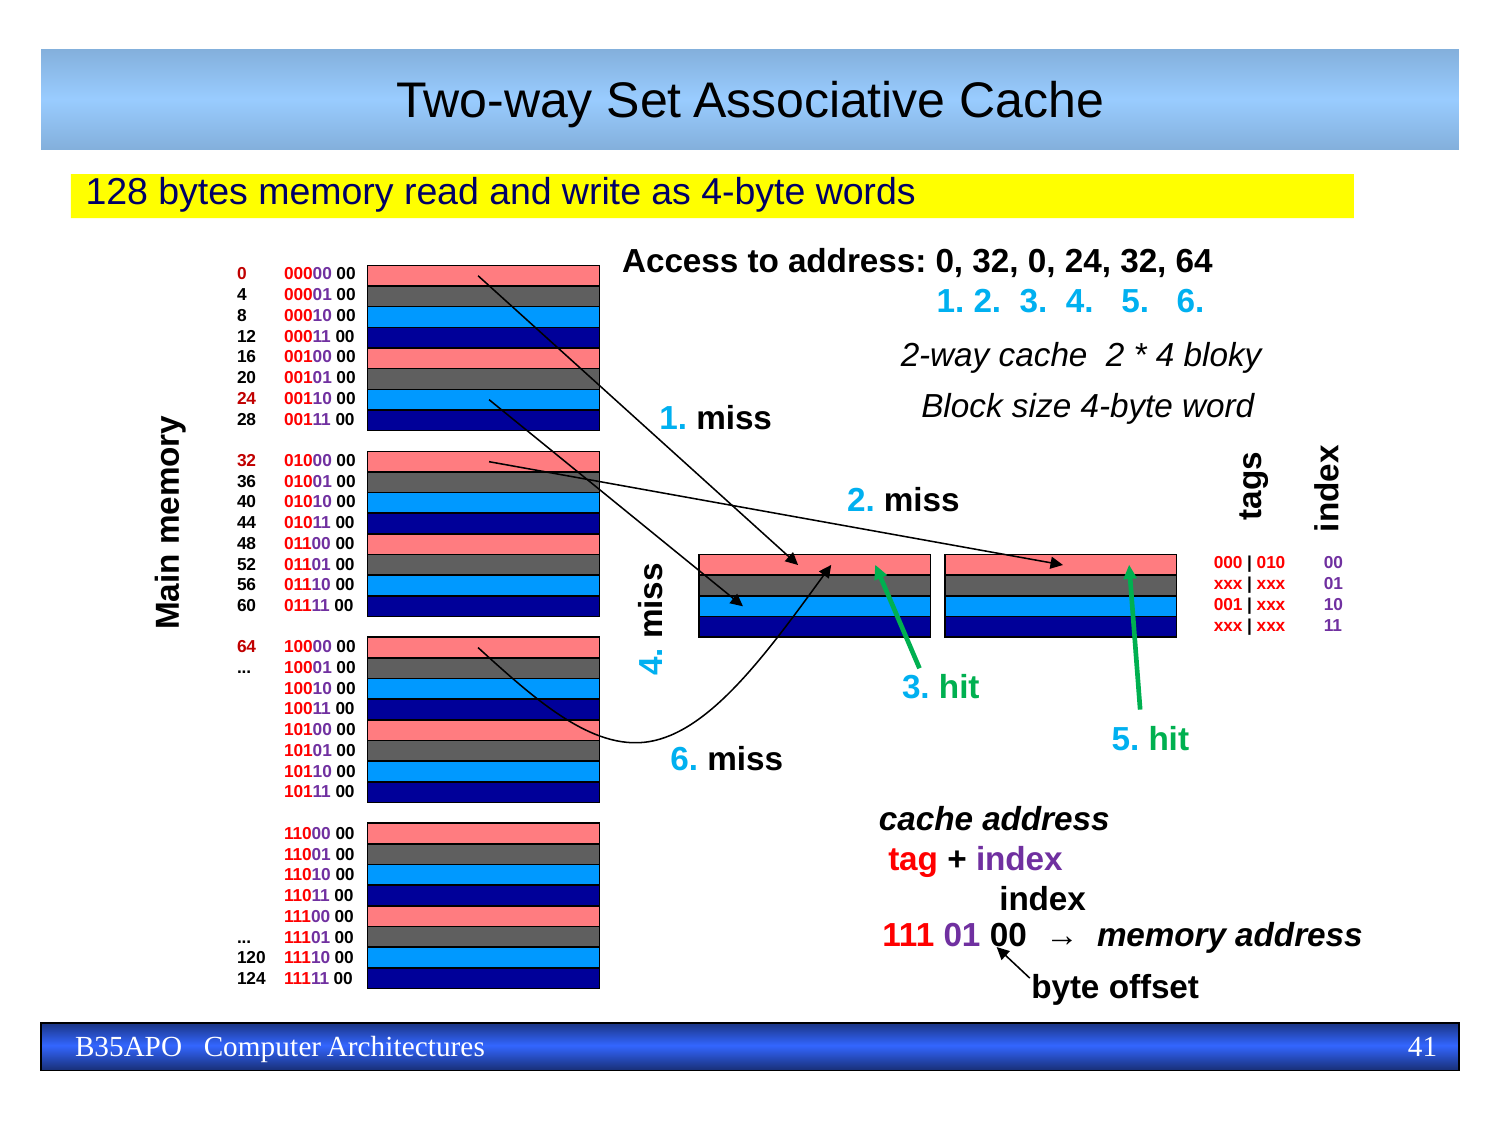

# Two-way Set Associative Cache
128 bytes memory read and write as 4-byte words
Access to address: 0, 32, 0, 24, 32, 64
 1. 2. 3. 4. 5. 6.
0
4
8
12
16
20
24
28
32
36
40
44
48
52
56
60
64
...
...
120
124
00000 00
00001 00
00010 00
00011 00
00100 00
00101 00
00110 00
00111 00
01000 00
01001 00
01010 00
01011 00
01100 00
01101 00
01110 00
01111 00
10000 00
10001 00
10010 00
10011 00
10100 00
10101 00
10110 00
10111 00
11000 00
11001 00
11010 00
11011 00
11100 00
11101 00
11110 00
11111 00
2-way cache 2 * 4 bloky
Block size 4-byte word
1. miss
 tags
 index
2. miss
Main memory
000 | 010
xxx | xxx
001 | xxx
xxx | xxx
00
01
10
11
4. miss
3. hit
5. hit
6. miss
cache address
 tag + index
 index
111 01 00 → memory address
 byte offset
B35APO Computer Architectures
41